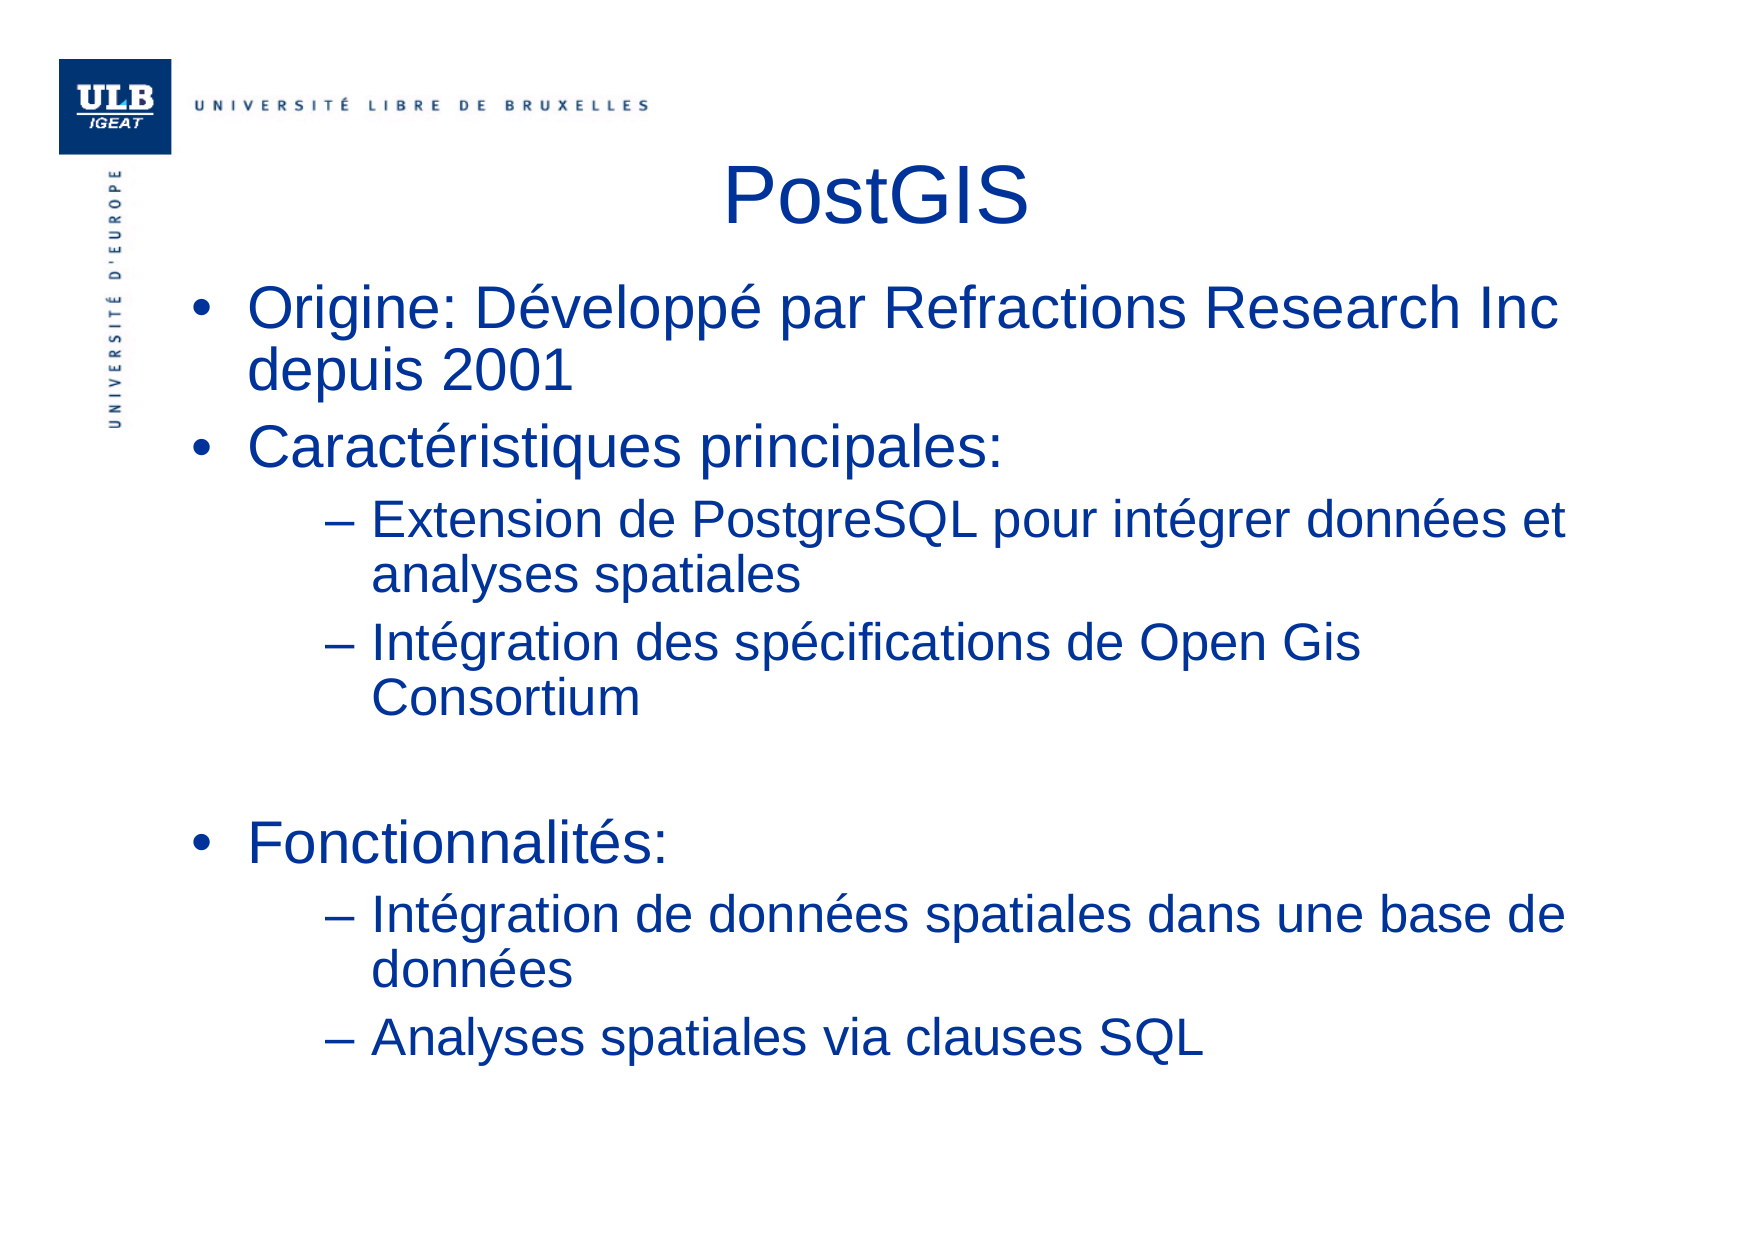

# PostGIS
Origine: Développé par Refractions Research Inc depuis 2001
Caractéristiques principales:
Extension de PostgreSQL pour intégrer données et analyses spatiales
Intégration des spécifications de Open Gis Consortium
Fonctionnalités:
Intégration de données spatiales dans une base de données
Analyses spatiales via clauses SQL